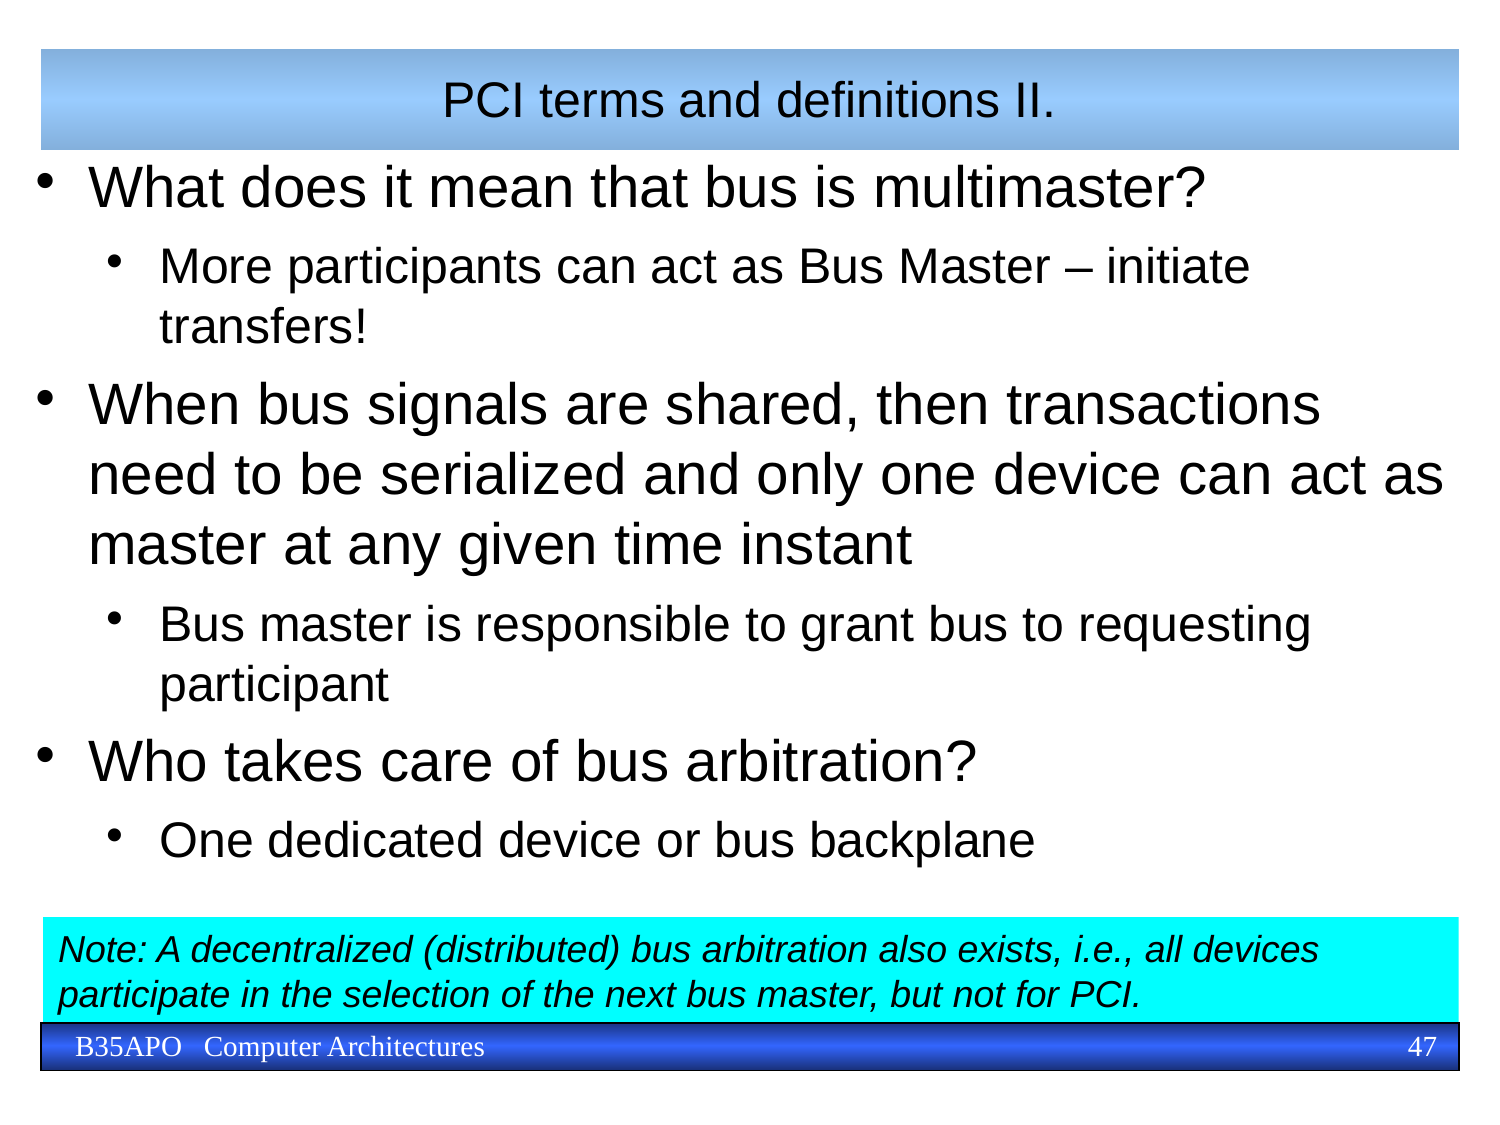

# PCI terms and definitions II.
What does it mean that bus is multimaster?
More participants can act as Bus Master – initiate transfers!
When bus signals are shared, then transactions need to be serialized and only one device can act as master at any given time instant
Bus master is responsible to grant bus to requesting participant
Who takes care of bus arbitration?
One dedicated device or bus backplane
Note: A decentralized (distributed) bus arbitration also exists, i.e., all devices participate in the selection of the next bus master, but not for PCI.
B35APO Computer Architectures
47